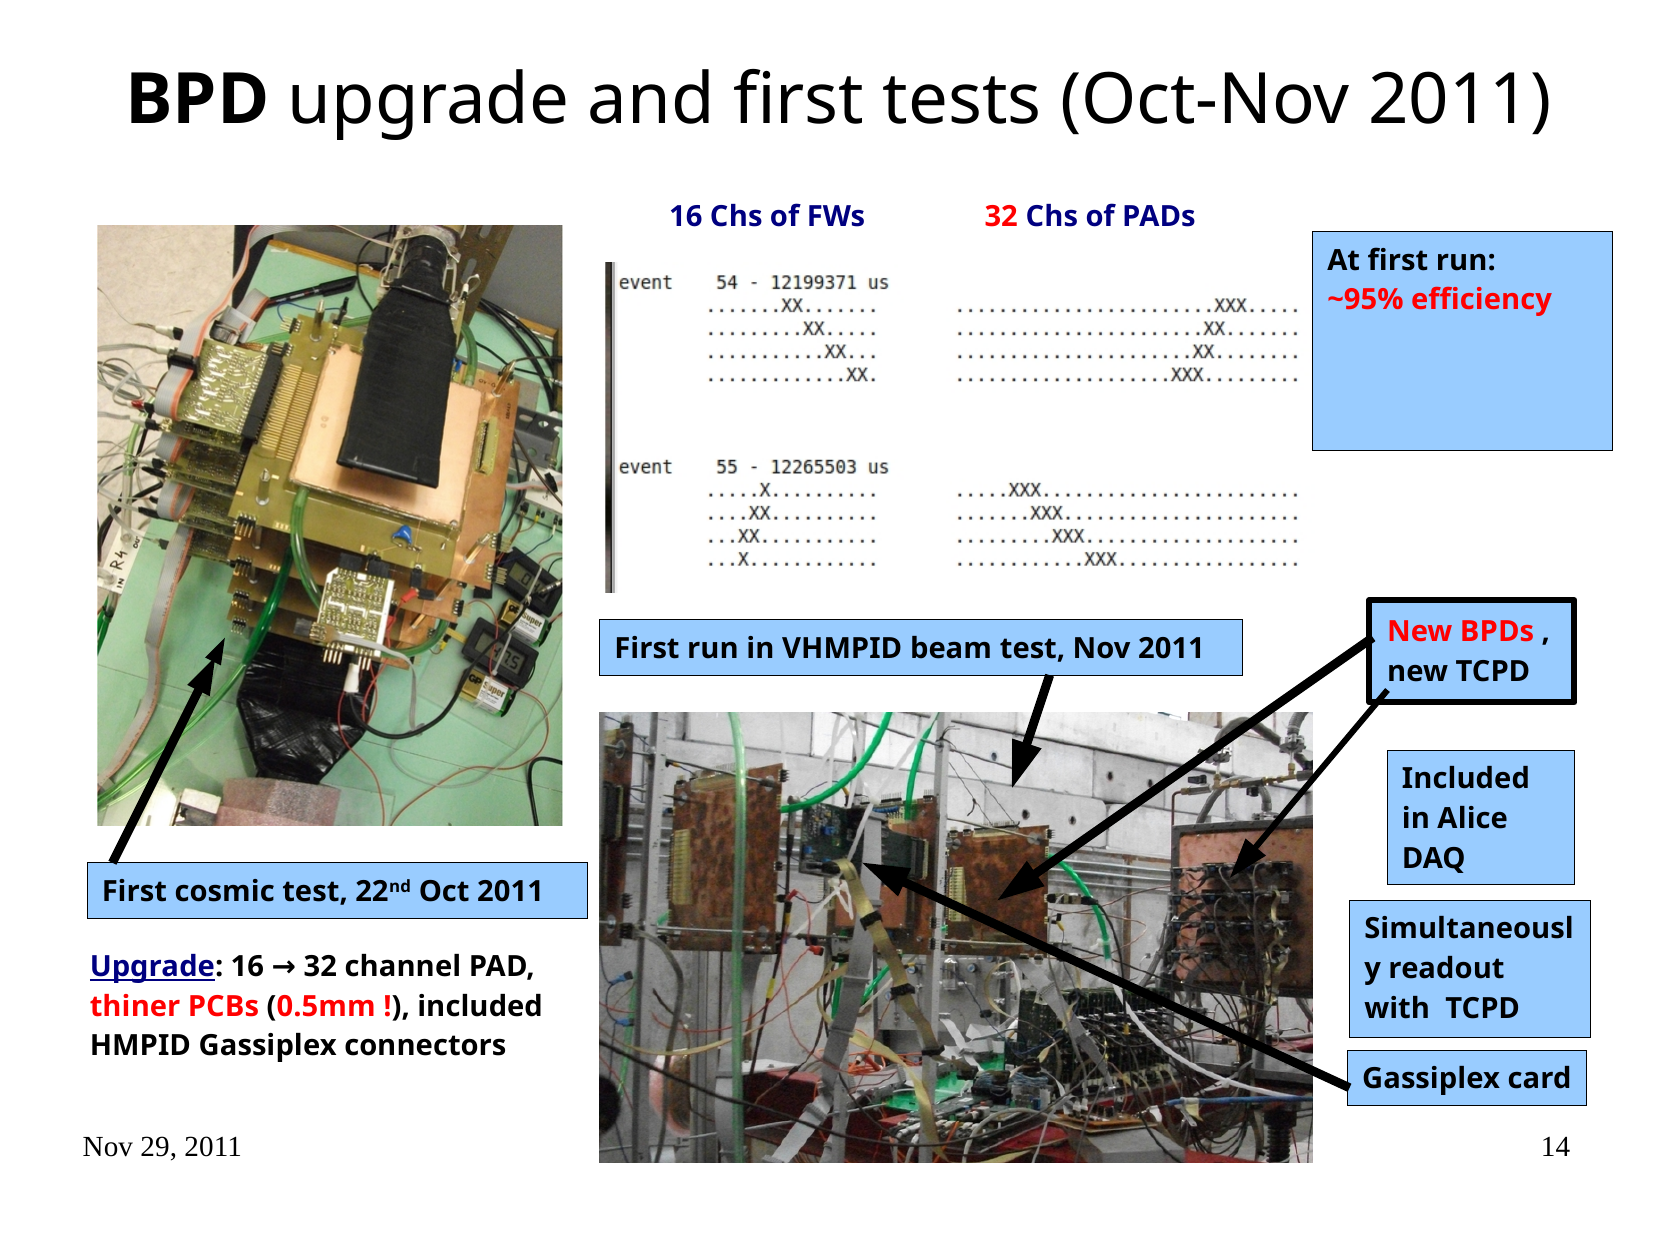

# BPD upgrade and first tests (Oct-Nov 2011)
16 Chs of FWs
32 Chs of PADs
At first run:
~95% efficiency
New BPDs , new TCPD
First run in VHMPID beam test, Nov 2011
Included in Alice DAQ
First cosmic test, 22nd Oct 2011
Simultaneously readout with TCPD
Upgrade: 16 → 32 channel PAD, thiner PCBs (0.5mm !), included HMPID Gassiplex connectors
Gassiplex card
Nov 29, 2011
11. Zimányi Winter School, Budapest
14